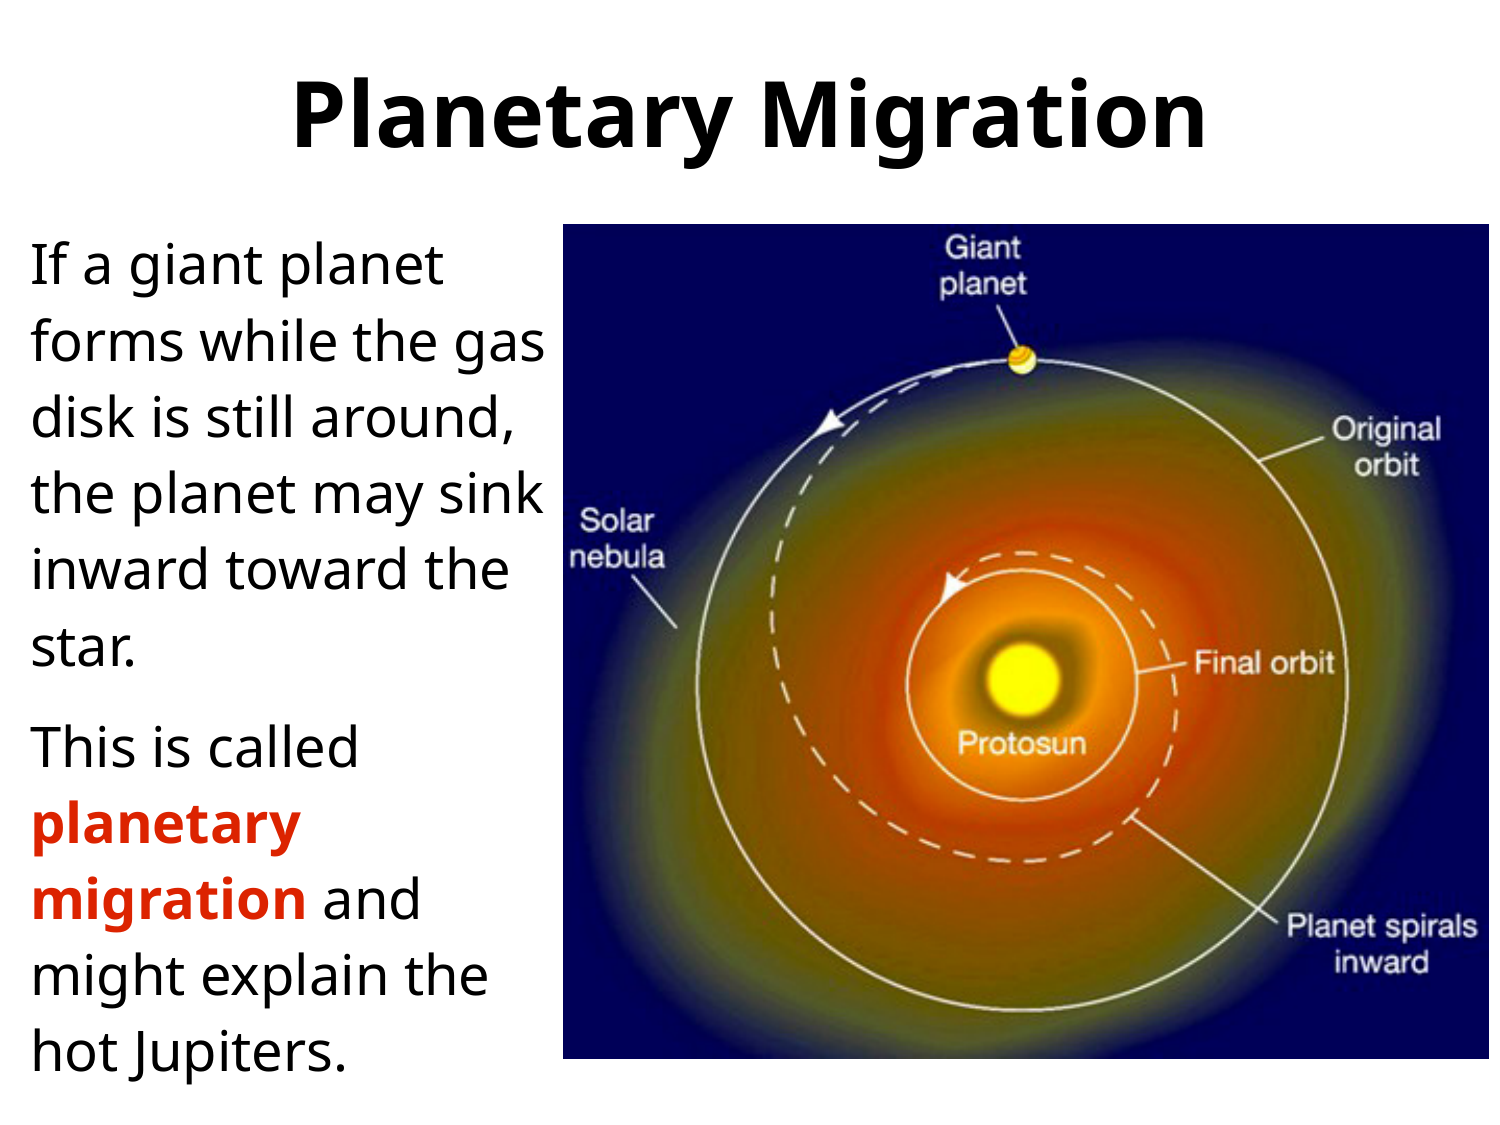

# Planetary Migration
If a giant planet forms while the gas disk is still around, the planet may sink inward toward the star.
This is called planetary migration and might explain the hot Jupiters.